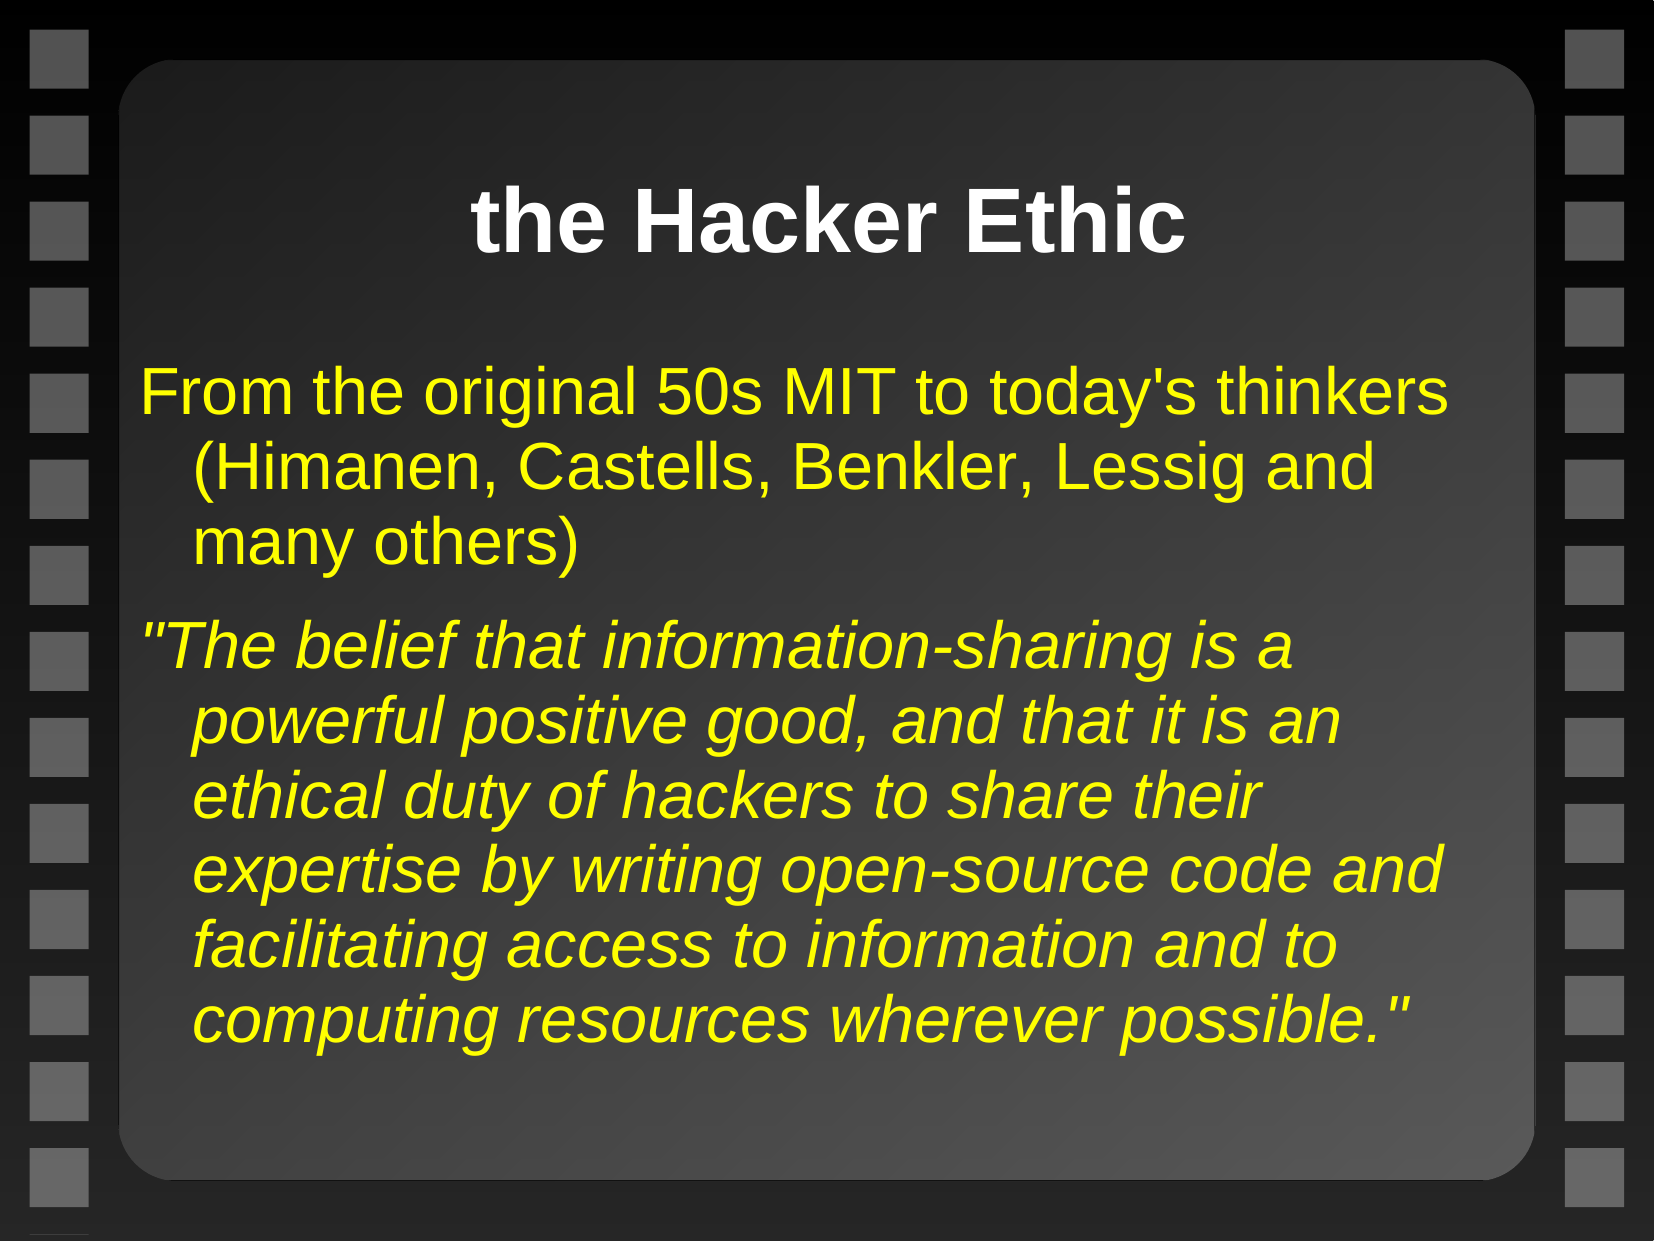

# the Hacker Ethic
From the original 50s MIT to today's thinkers (Himanen, Castells, Benkler, Lessig and many others)
"The belief that information-sharing is a powerful positive good, and that it is an ethical duty of hackers to share their expertise by writing open-source code and facilitating access to information and to computing resources wherever possible."